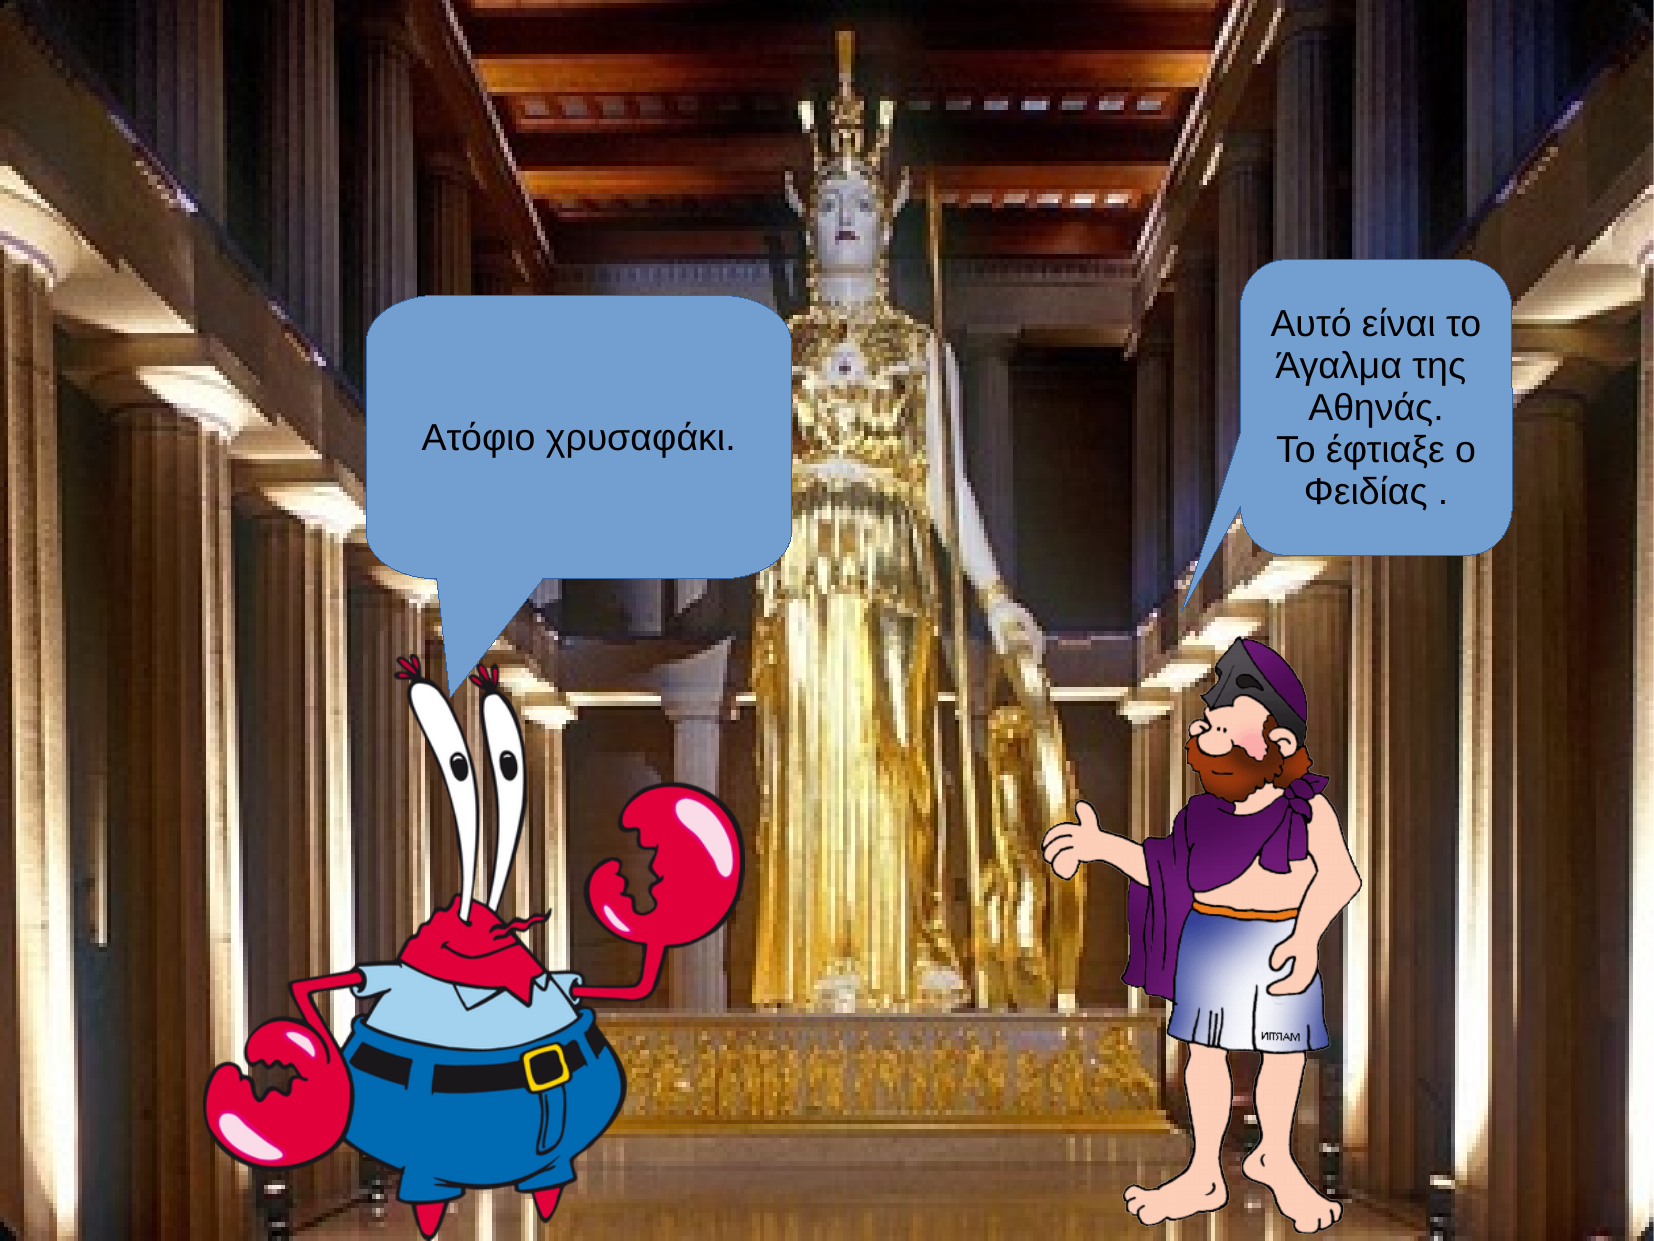

Αυτό είναι το
Άγαλμα της
Αθηνάς.
Το έφτιαξε ο
Φειδίας .
Ατόφιο χρυσαφάκι.